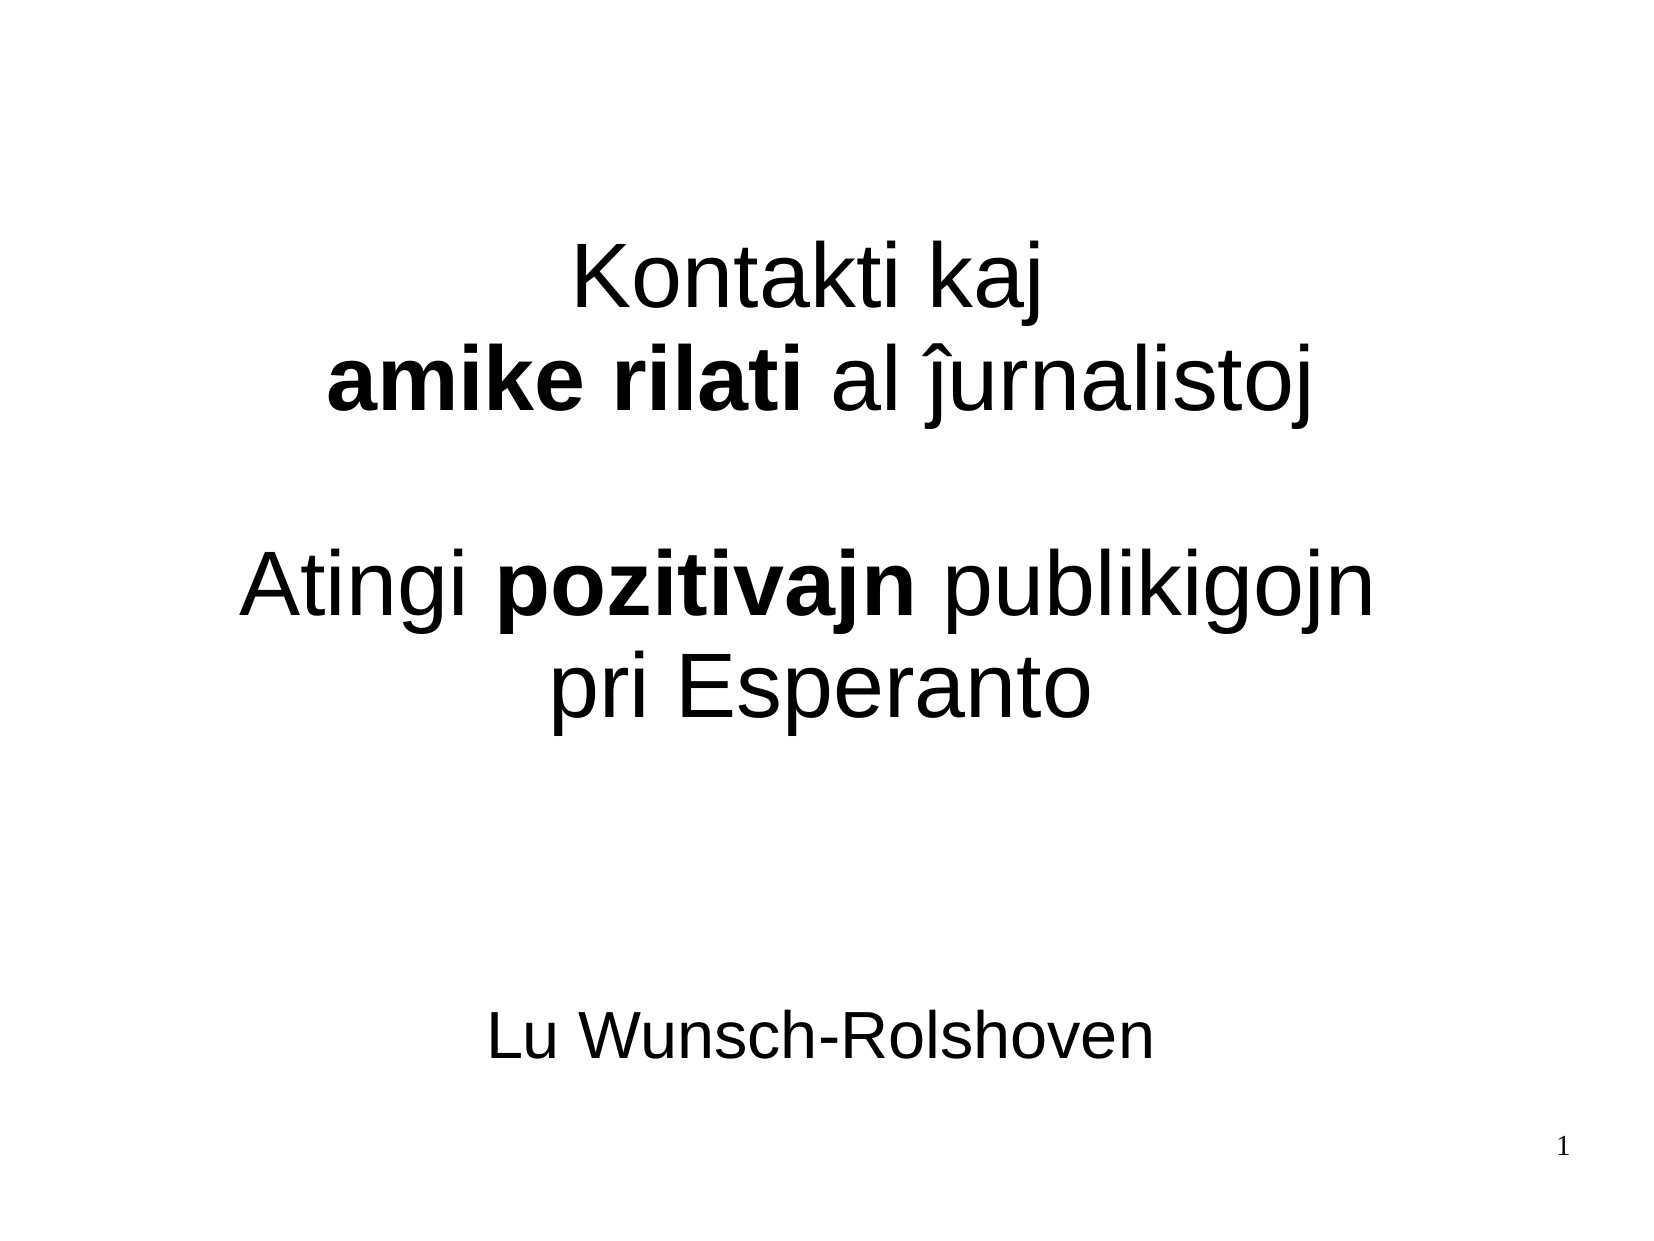

# Kontakti kaj amike rilati al ĵurnalistoj Atingi pozitivajn publikigojn pri Esperanto Lu Wunsch-Rolshoven
1